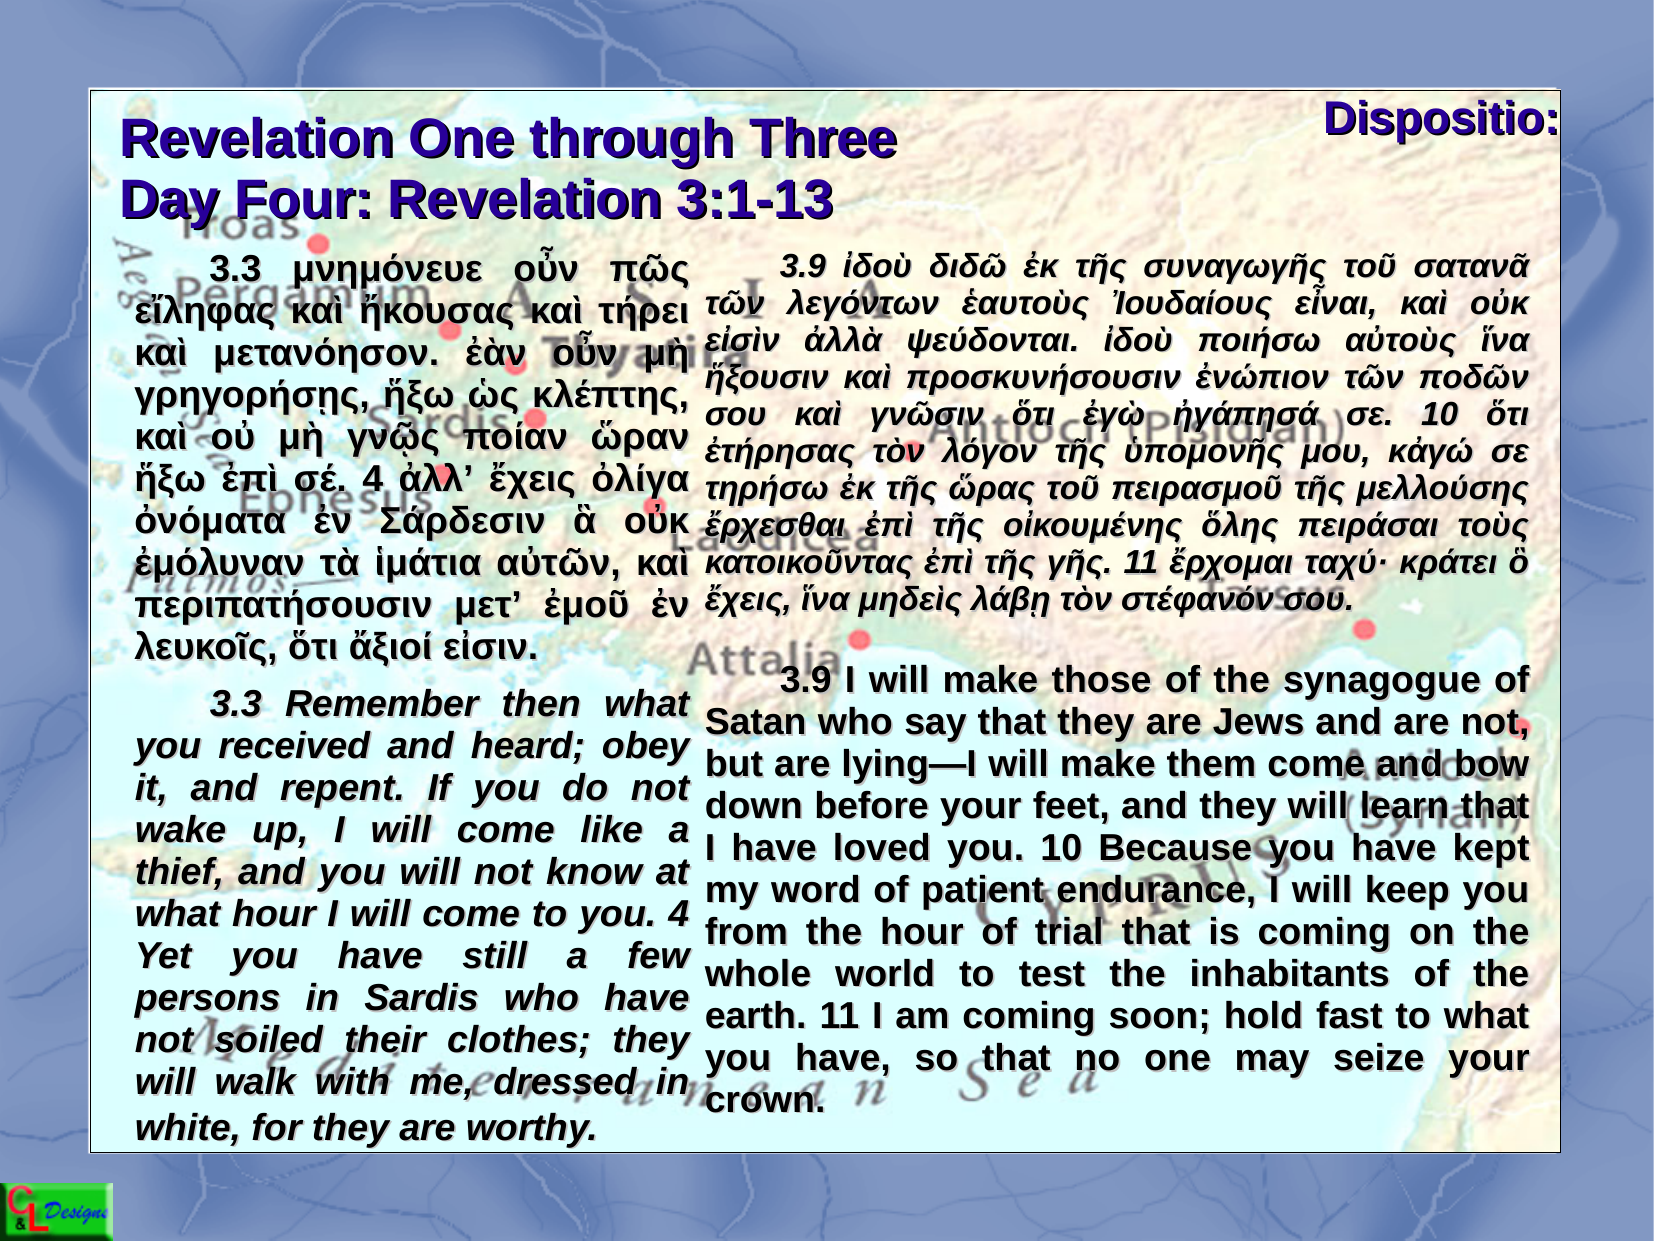

Dispositio:
# Revelation One through Three Day Four: Revelation 3:1-13
	3.3 μνημόνευε οὖν πῶς εἴληφας καὶ ἤκουσας καὶ τήρει καὶ μετανόησον. ἐὰν οὖν μὴ γρηγορήσῃς, ἥξω ὡς κλέπτης, καὶ οὐ μὴ γνῷς ποίαν ὥραν ἥξω ἐπὶ σέ. 4 ἀλλʼ ἔχεις ὀλίγα ὀνόματα ἐν Σάρδεσιν ἃ οὐκ ἐμόλυναν τὰ ἱμάτια αὐτῶν, καὶ περιπατήσουσιν μετʼ ἐμοῦ ἐν λευκοῖς, ὅτι ἄξιοί εἰσιν.
	3.9 ἰδοὺ διδῶ ἐκ τῆς συναγωγῆς τοῦ σατανᾶ τῶν λεγόντων ἑαυτοὺς Ἰουδαίους εἶναι, καὶ οὐκ εἰσὶν ἀλλὰ ψεύδονται. ἰδοὺ ποιήσω αὐτοὺς ἵνα ἥξουσιν καὶ προσκυνήσουσιν ἐνώπιον τῶν ποδῶν σου καὶ γνῶσιν ὅτι ἐγὼ ἠγάπησά σε. 10 ὅτι ἐτήρησας τὸν λόγον τῆς ὑπομονῆς μου, κἀγώ σε τηρήσω ἐκ τῆς ὥρας τοῦ πειρασμοῦ τῆς μελλούσης ἔρχεσθαι ἐπὶ τῆς οἰκουμένης ὅλης πειράσαι τοὺς κατοικοῦντας ἐπὶ τῆς γῆς. 11 ἔρχομαι ταχύ· κράτει ὃ ἔχεις, ἵνα μηδεὶς λάβῃ τὸν στέφανόν σου.
	3.9 I will make those of the synagogue of Satan who say that they are Jews and are not, but are lying—I will make them come and bow down before your feet, and they will learn that I have loved you. 10 Because you have kept my word of patient endurance, I will keep you from the hour of trial that is coming on the whole world to test the inhabitants of the earth. 11 I am coming soon; hold fast to what you have, so that no one may seize your crown.
	3.3 Remember then what you received and heard; obey it, and repent. If you do not wake up, I will come like a thief, and you will not know at what hour I will come to you. 4 Yet you have still a few persons in Sardis who have not soiled their clothes; they will walk with me, dressed in white, for they are worthy.